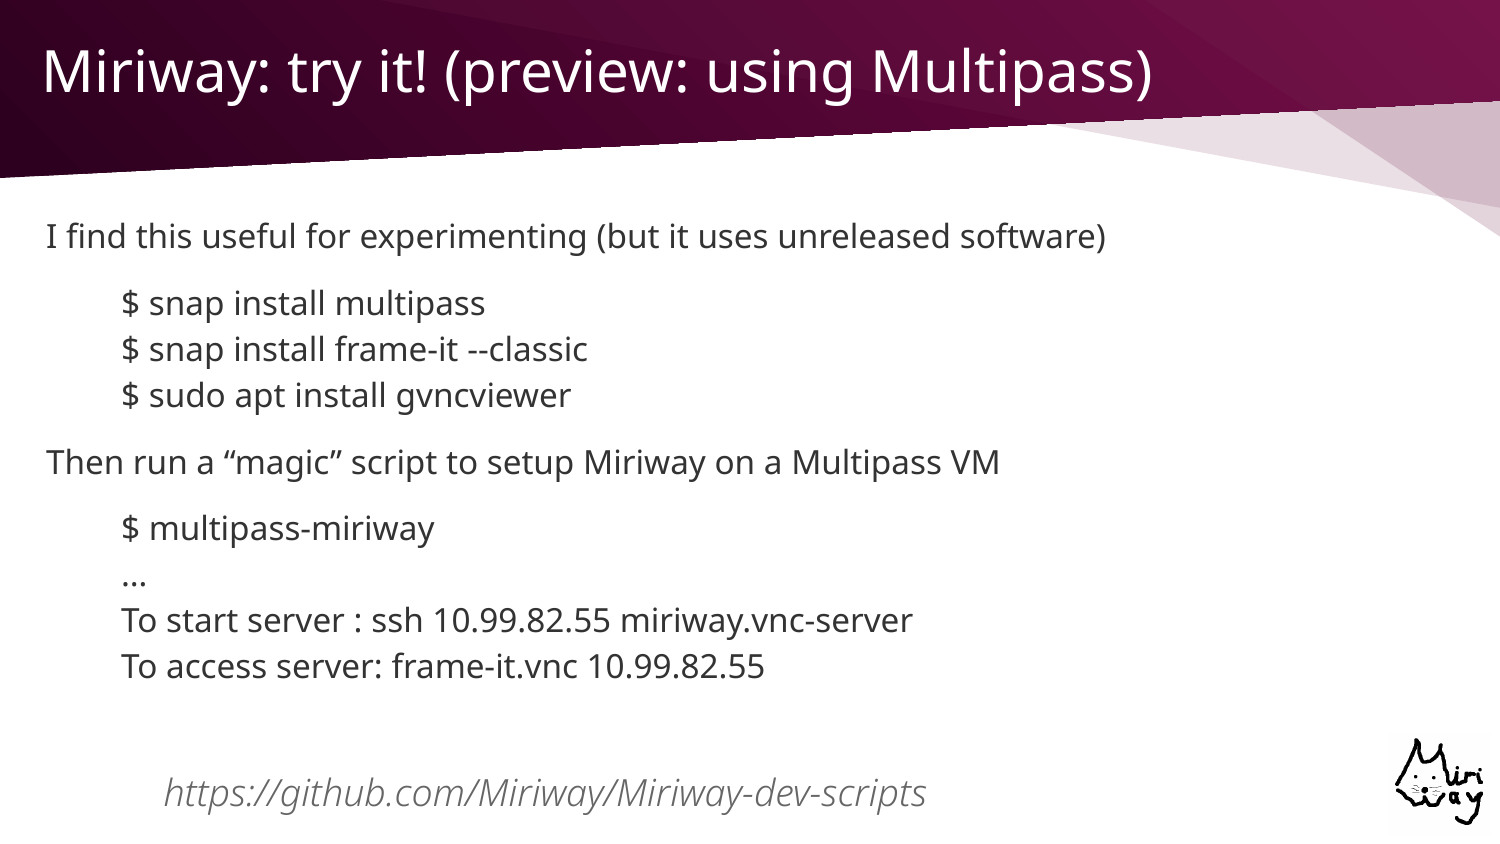

Miriway: try it! (preview: using Multipass)
# I find this useful for experimenting (but it uses unreleased software)
$ snap install multipass
$ snap install frame-it --classic
$ sudo apt install gvncviewer
Then run a “magic” script to setup Miriway on a Multipass VM
$ multipass-miriway
…
To start server : ssh 10.99.82.55 miriway.vnc-server
To access server: frame-it.vnc 10.99.82.55
https://github.com/Miriway/Miriway-dev-scripts